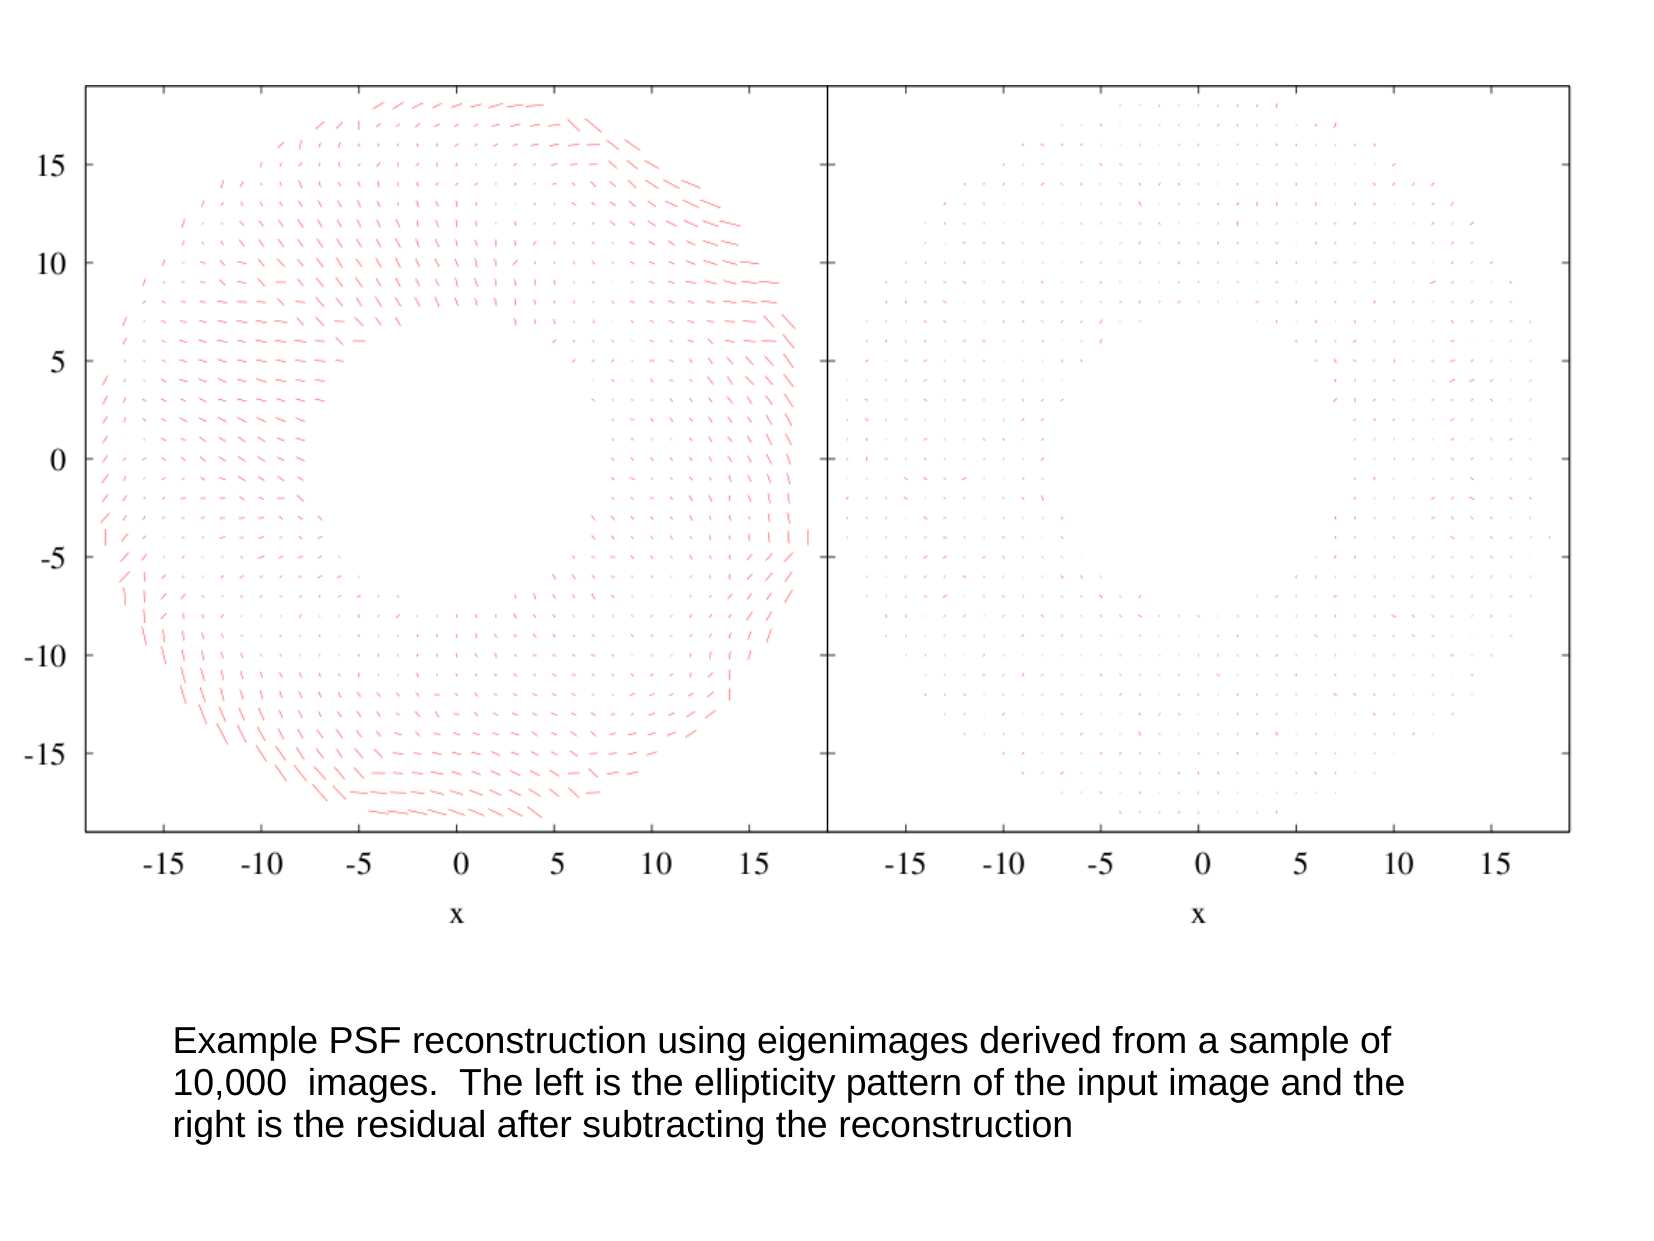

Example PSF reconstruction using eigenimages derived from a sample of
10,000 images. The left is the ellipticity pattern of the input image and the
right is the residual after subtracting the reconstruction